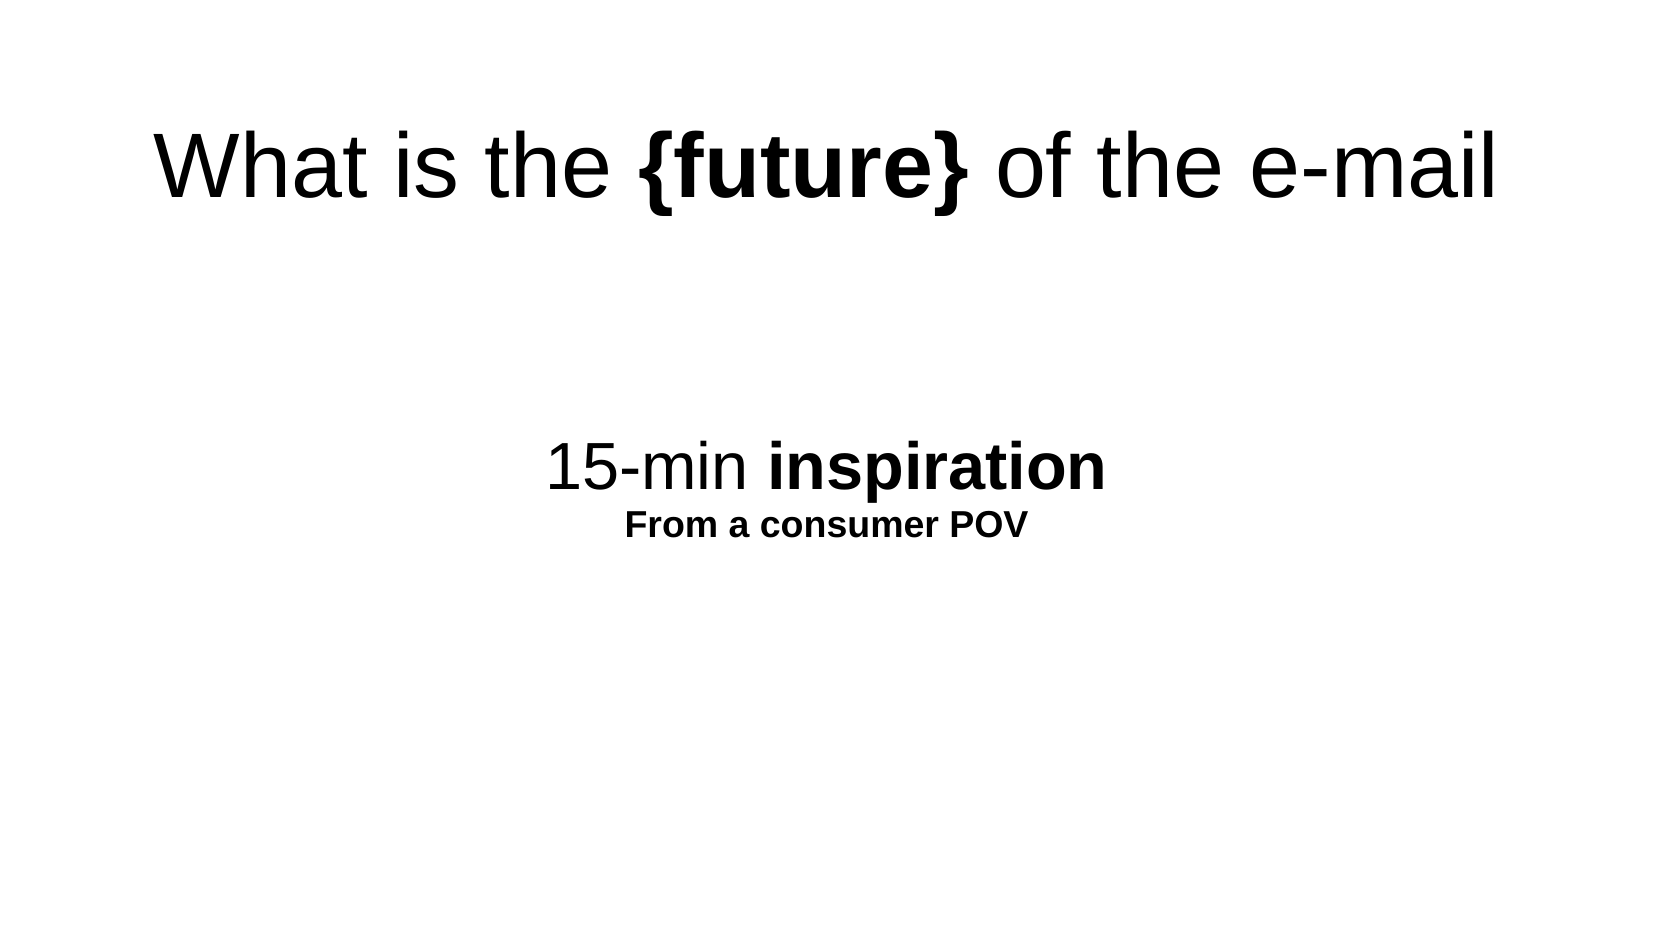

# What is the {future} of the e-mail
15-min inspiration
From a consumer POV